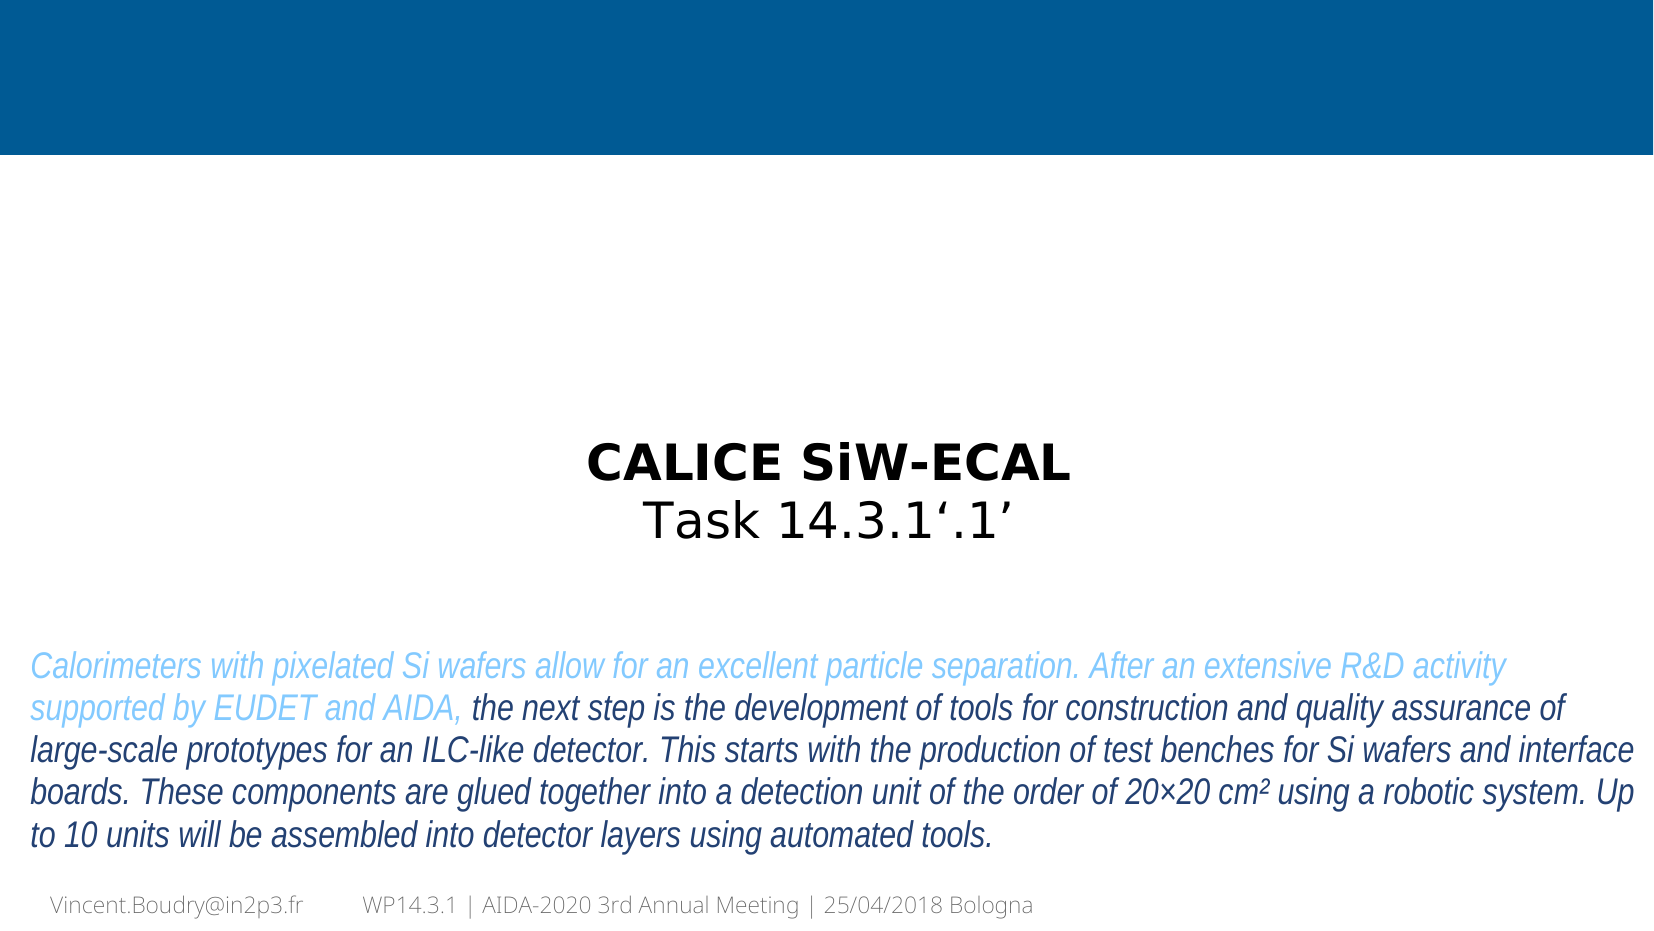

# CALICE SiW-ECAL Task 14.3.1‘.1’
Calorimeters with pixelated Si wafers allow for an excellent particle separation. After an extensive R&D activity supported by EUDET and AIDA, the next step is the development of tools for construction and quality assurance of large-scale prototypes for an ILC-like detector. This starts with the production of test benches for Si wafers and interface boards. These components are glued together into a detection unit of the order of 20×20 cm² using a robotic system. Up to 10 units will be assembled into detector layers using automated tools.
Vincent.Boudry@in2p3.fr
 WP14.3.1 | AIDA-2020 3rd Annual Meeting | 25/04/2018 Bologna